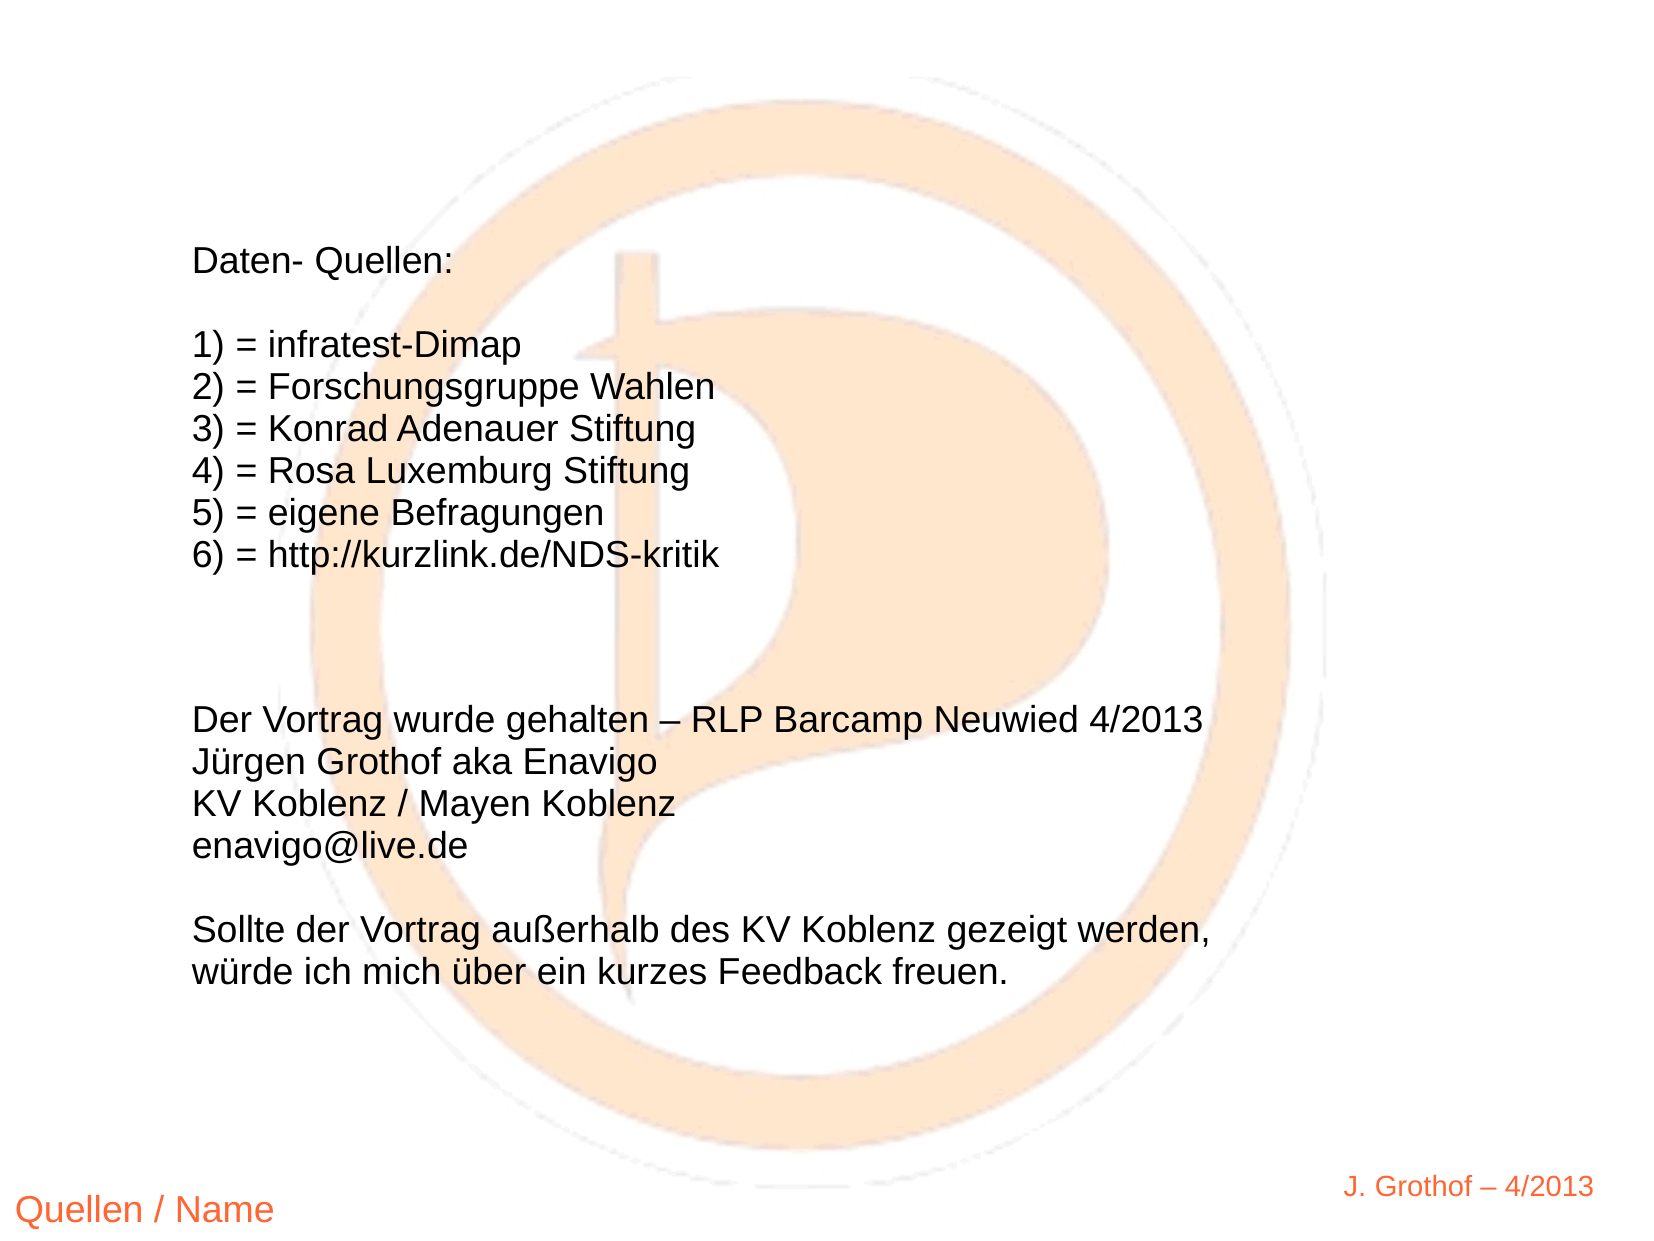

Daten- Quellen:
1) = infratest-Dimap
2) = Forschungsgruppe Wahlen
3) = Konrad Adenauer Stiftung
4) = Rosa Luxemburg Stiftung
5) = eigene Befragungen
6) = http://kurzlink.de/NDS-kritik
Der Vortrag wurde gehalten – RLP Barcamp Neuwied 4/2013
Jürgen Grothof aka Enavigo
KV Koblenz / Mayen Koblenz
enavigo@live.de
Sollte der Vortrag außerhalb des KV Koblenz gezeigt werden,
würde ich mich über ein kurzes Feedback freuen.
Quellen / Name